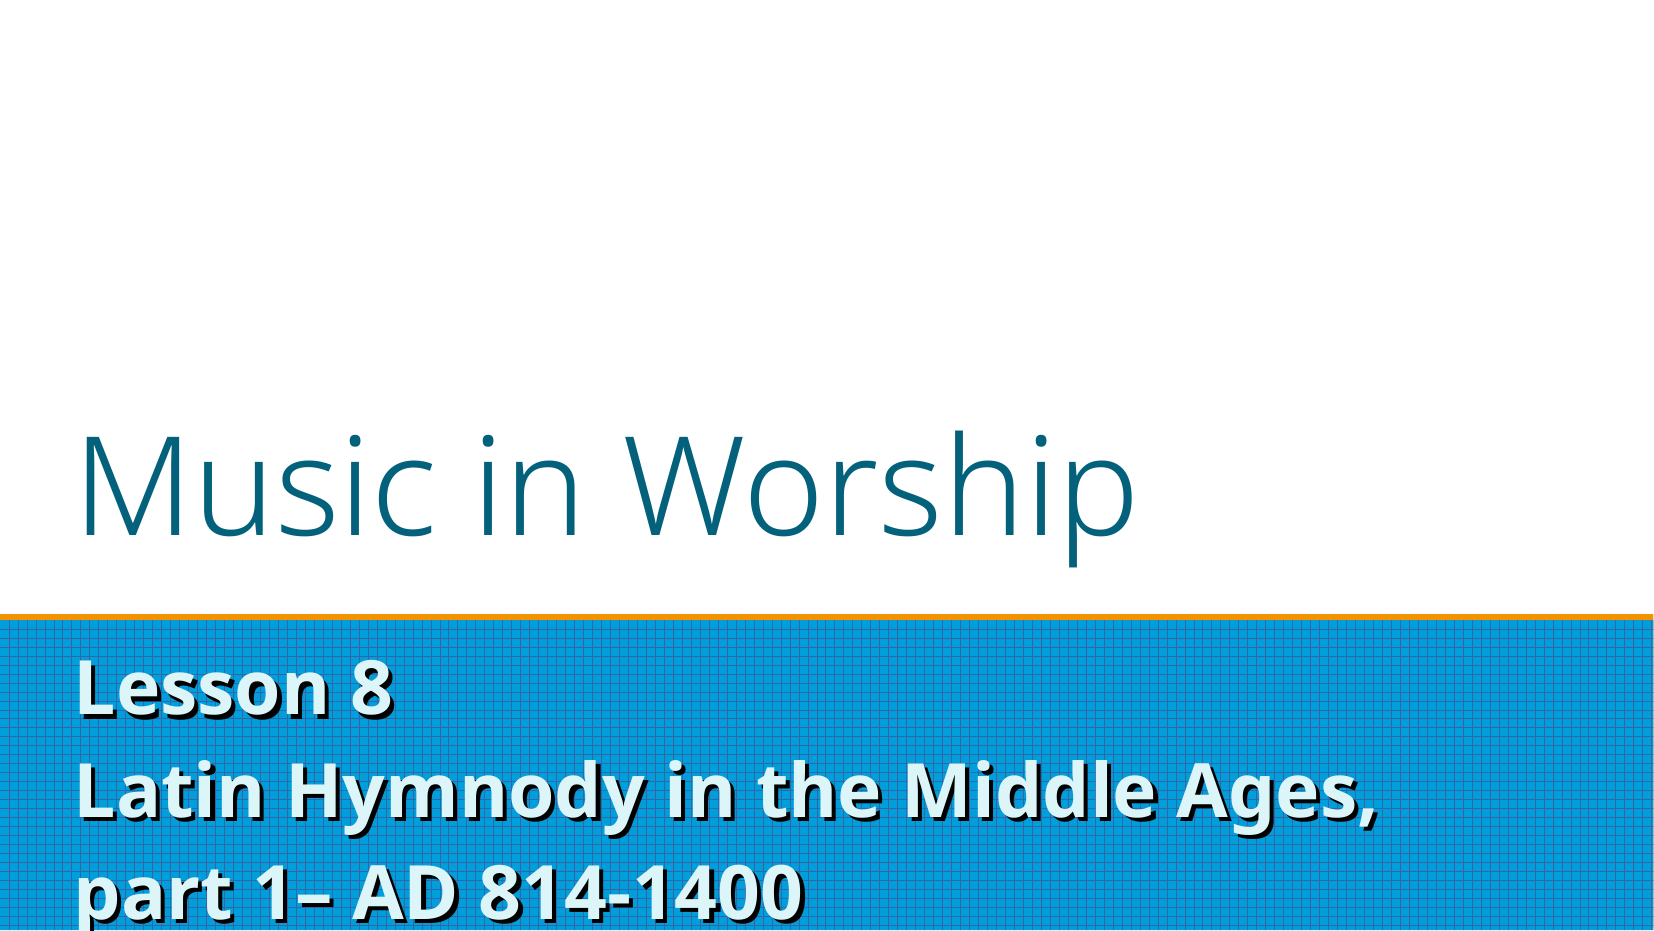

# Music in Worship
Lesson 8
Latin Hymnody in the Middle Ages, part 1– AD 814-1400